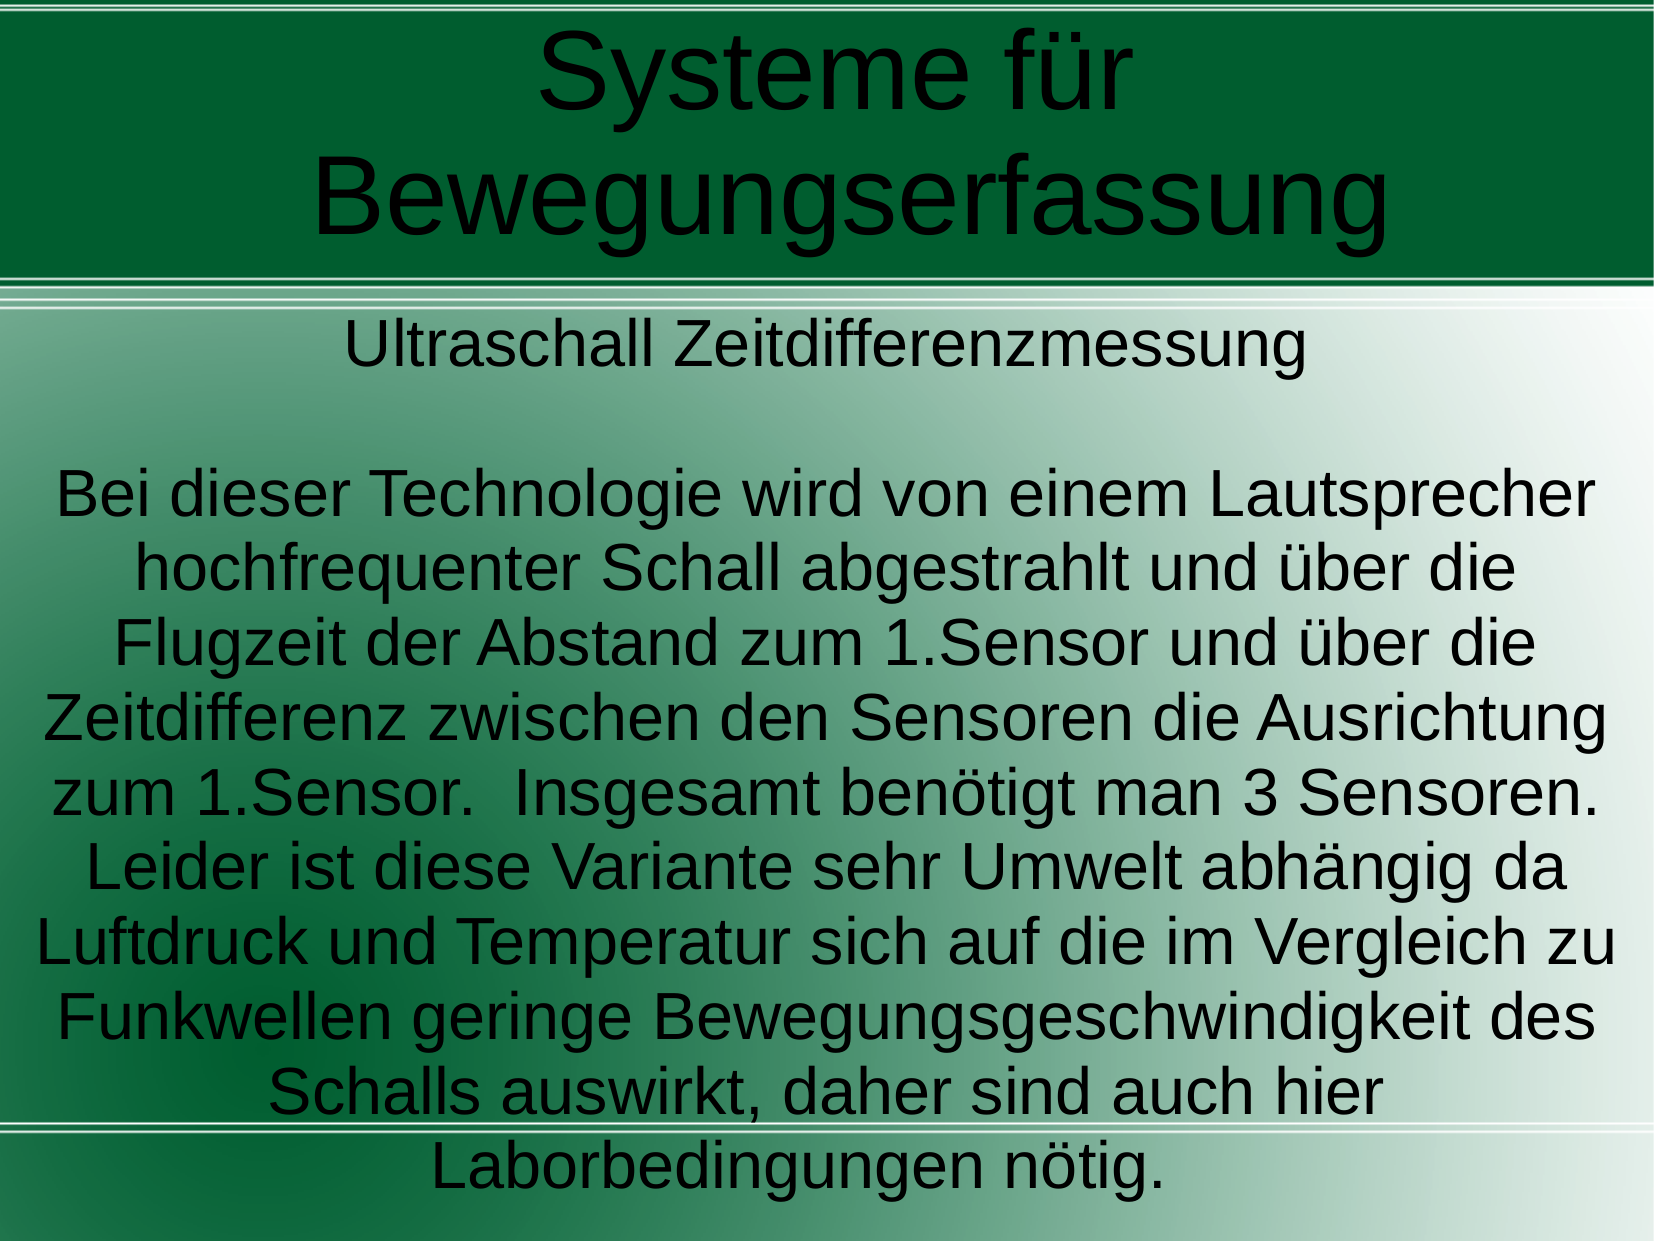

Systeme für
Bewegungserfassung
Ultraschall Zeitdifferenzmessung
Bei dieser Technologie wird von einem Lautsprecher hochfrequenter Schall abgestrahlt und über die Flugzeit der Abstand zum 1.Sensor und über die Zeitdifferenz zwischen den Sensoren die Ausrichtung
zum 1.Sensor. Insgesamt benötigt man 3 Sensoren.
Leider ist diese Variante sehr Umwelt abhängig da Luftdruck und Temperatur sich auf die im Vergleich zu Funkwellen geringe Bewegungsgeschwindigkeit des Schalls auswirkt, daher sind auch hier Laborbedingungen nötig.